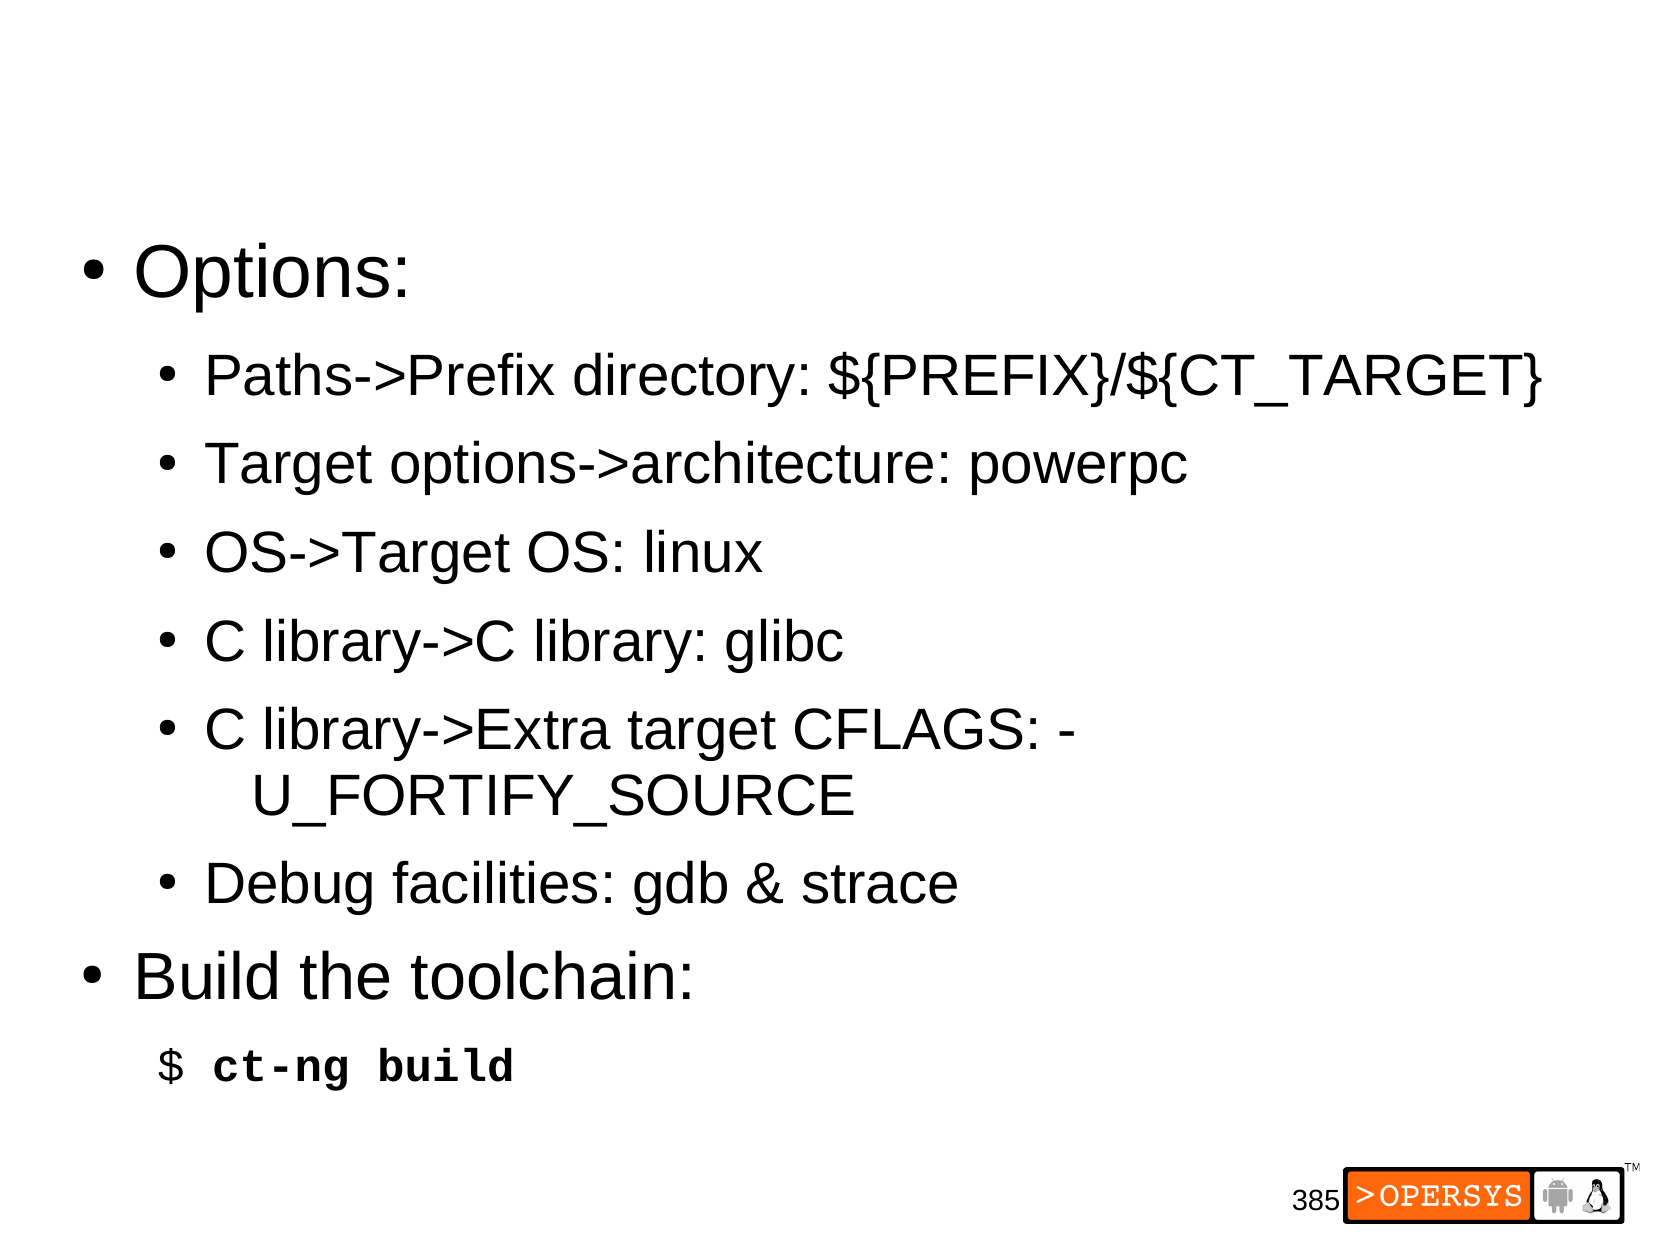

# Options:
Paths->Prefix directory: ${PREFIX}/${CT_TARGET}
Target options->architecture: powerpc
OS->Target OS: linux
C library->C library: glibc
C library->Extra target CFLAGS: -U_FORTIFY_SOURCE
Debug facilities: gdb & strace
Build the toolchain:
$ ct-ng build